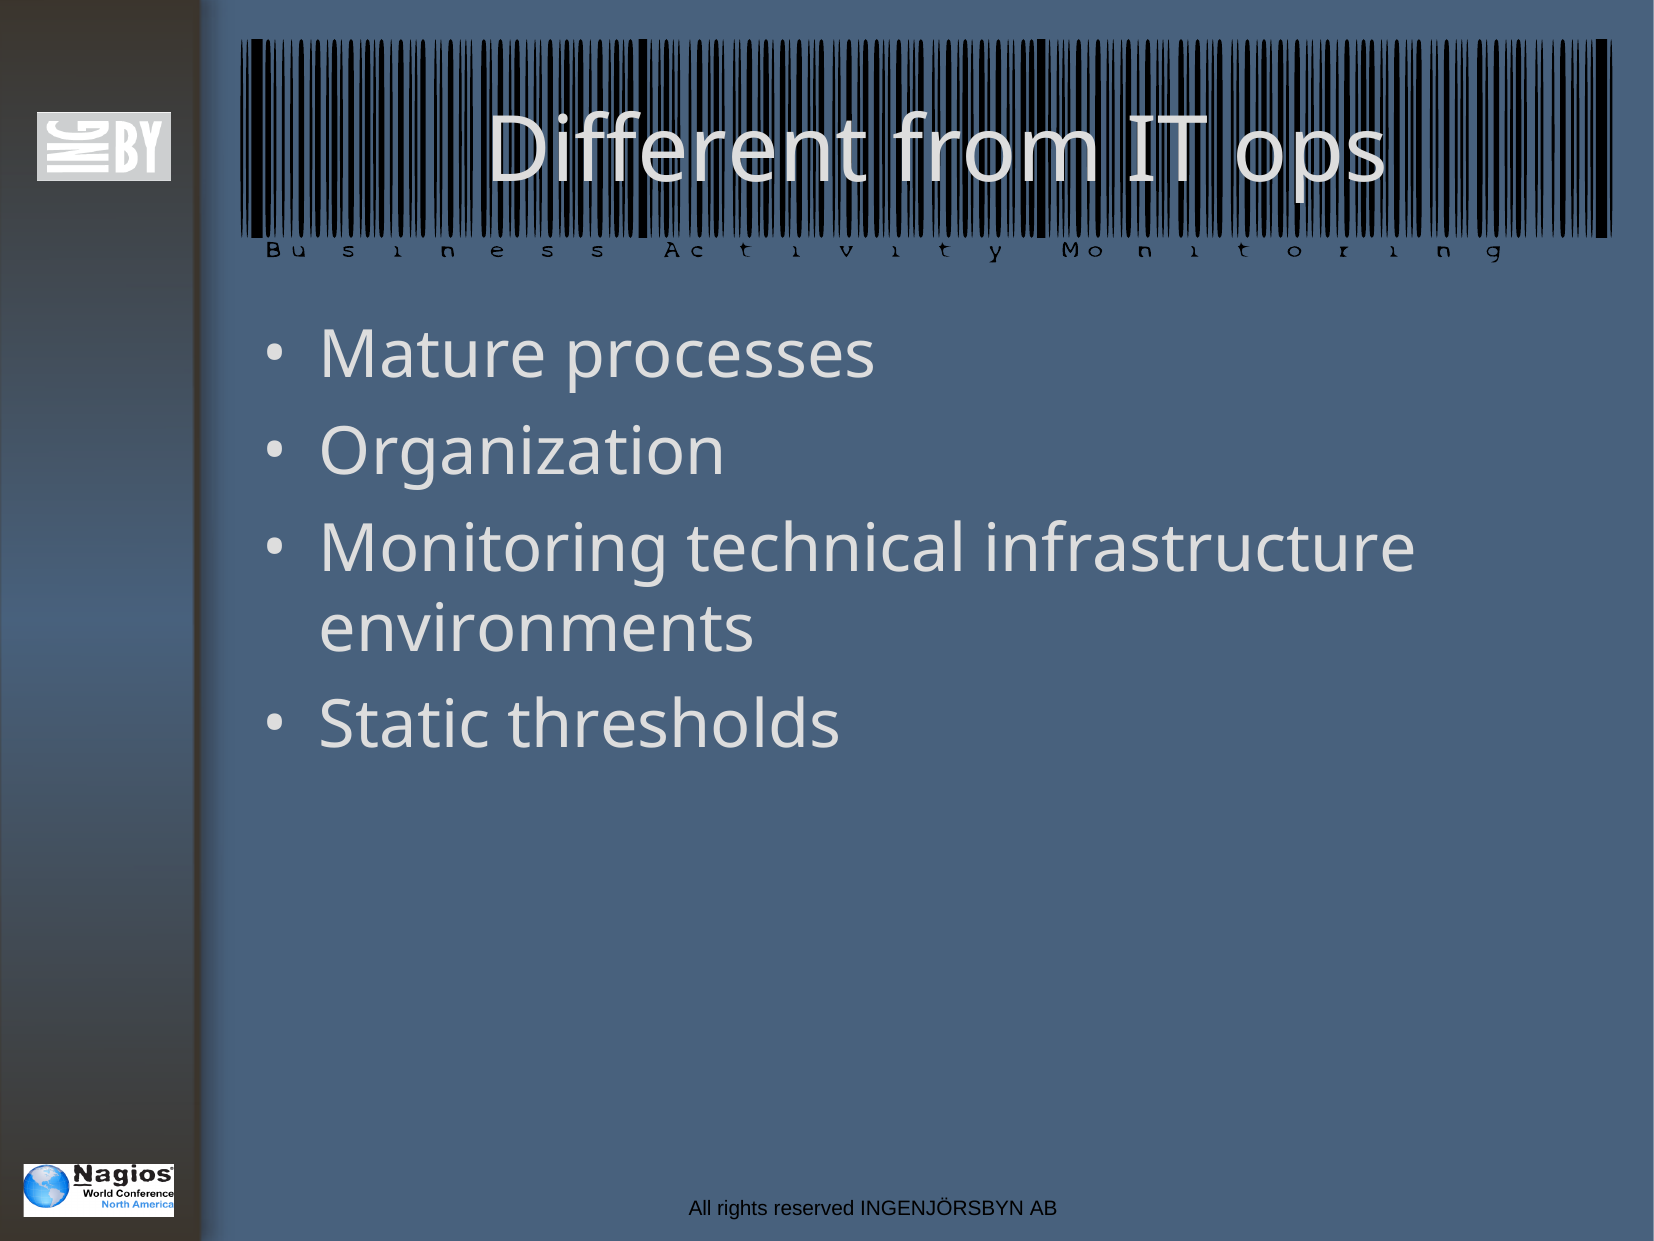

# Different from IT ops
Mature processes
Organization
Monitoring technical infrastructure environments
Static thresholds